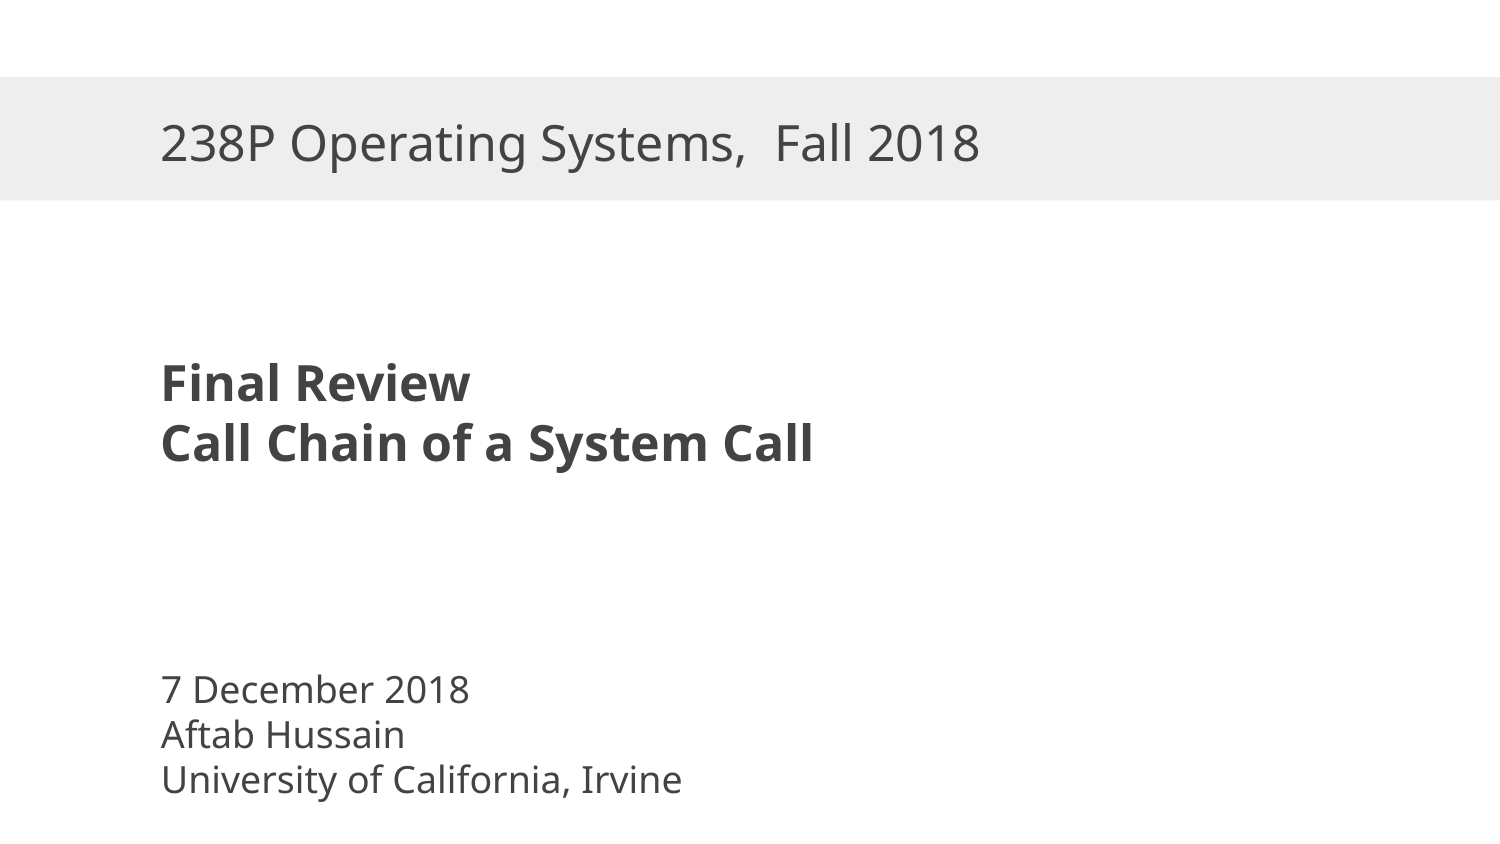

238P Operating Systems, Fall 2018
Final Review
Call Chain of a System Call
7 December 2018
Aftab Hussain
University of California, Irvine